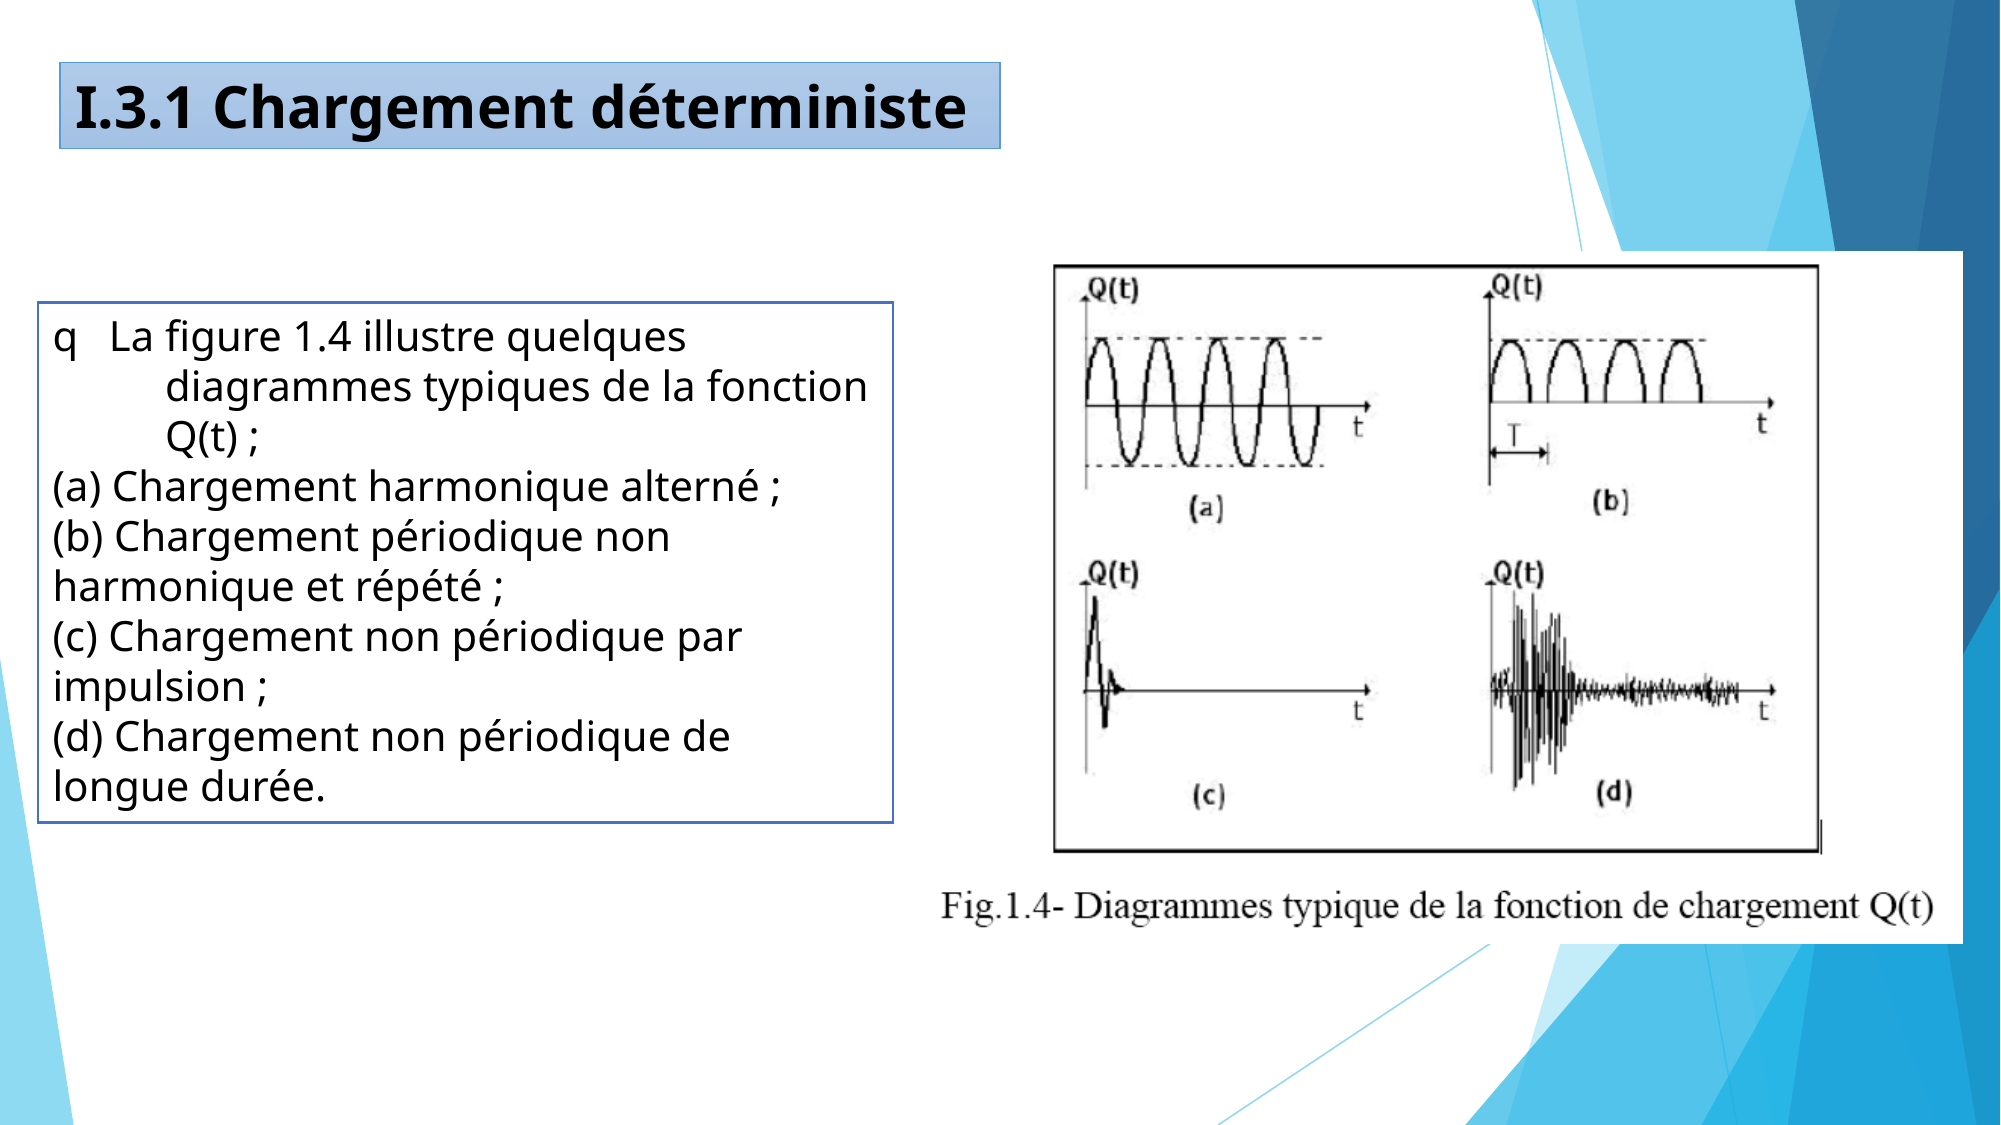

I.3.1 Chargement déterministe
La figure 1.4 illustre quelques diagrammes typiques de la fonction Q(t) ;
(a) Chargement harmonique alterné ;
(b) Chargement périodique non harmonique et répété ;
(c) Chargement non périodique par impulsion ;
(d) Chargement non périodique de longue durée.